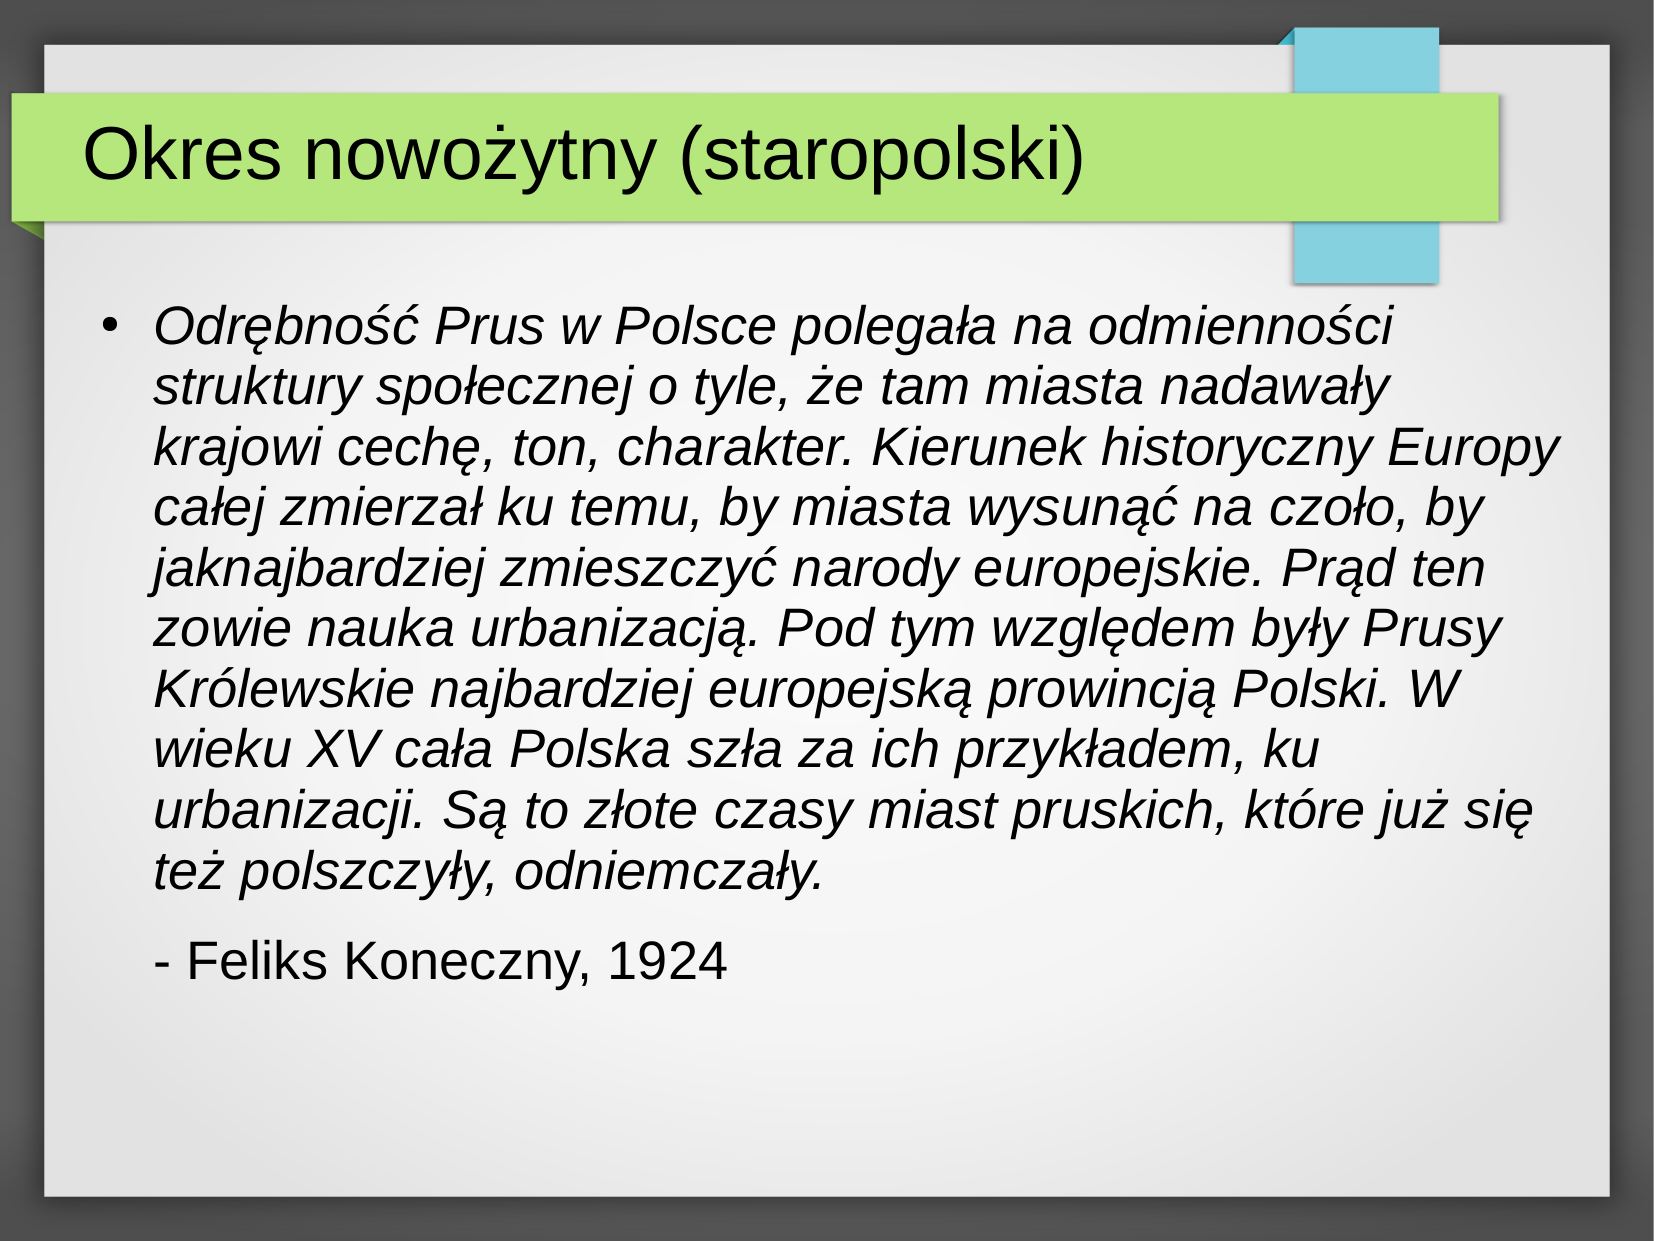

# Okres nowożytny (staropolski)
Odrębność Prus w Polsce polegała na odmienności struktury społecznej o tyle, że tam miasta nadawały krajowi cechę, ton, charakter. Kierunek historyczny Europy całej zmierzał ku temu, by miasta wysunąć na czoło, by jaknajbardziej zmieszczyć narody europejskie. Prąd ten zowie nauka urbanizacją. Pod tym względem były Prusy Królewskie najbardziej europejską prowincją Polski. W wieku XV cała Polska szła za ich przykładem, ku urbanizacji. Są to złote czasy miast pruskich, które już się też polszczyły, odniemczały.
- Feliks Koneczny, 1924